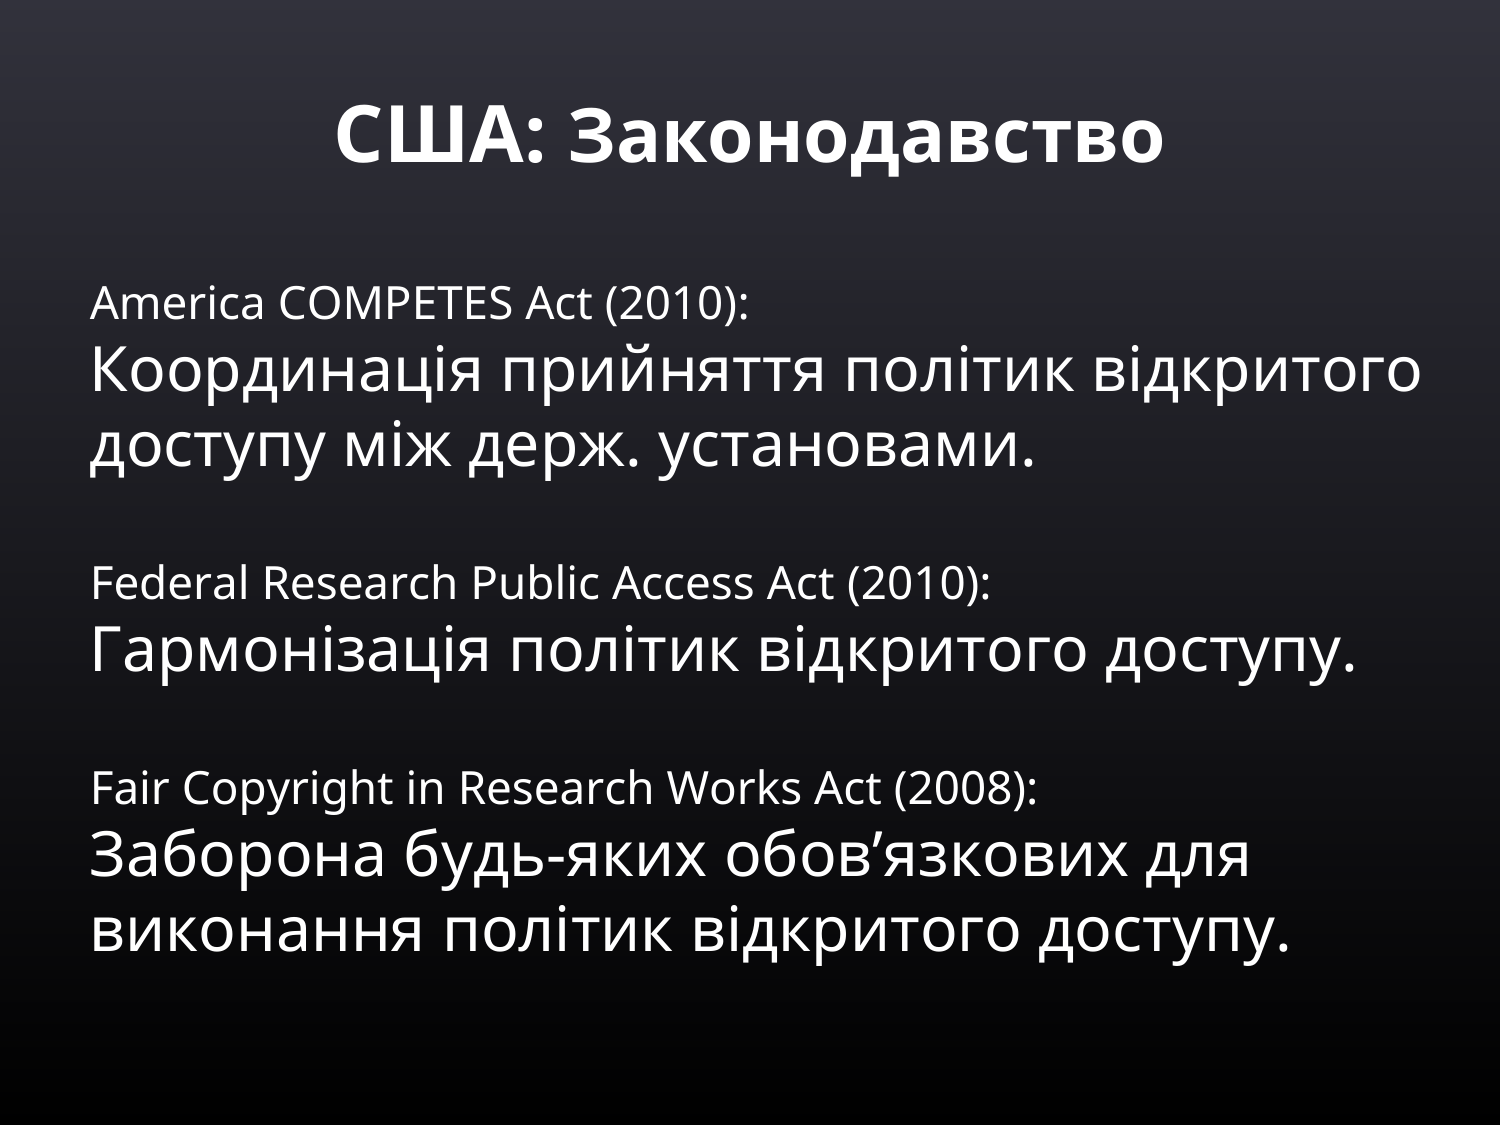

# США: Законодавство
America COMPETES Act (2010):
Координація прийняття політик відкритого доступу між держ. установами.
Federal Research Public Access Act (2010):
Гармонізація політик відкритого доступу.
Fair Copyright in Research Works Act (2008):
Заборона будь-яких обов’язкових для виконання політик відкритого доступу.